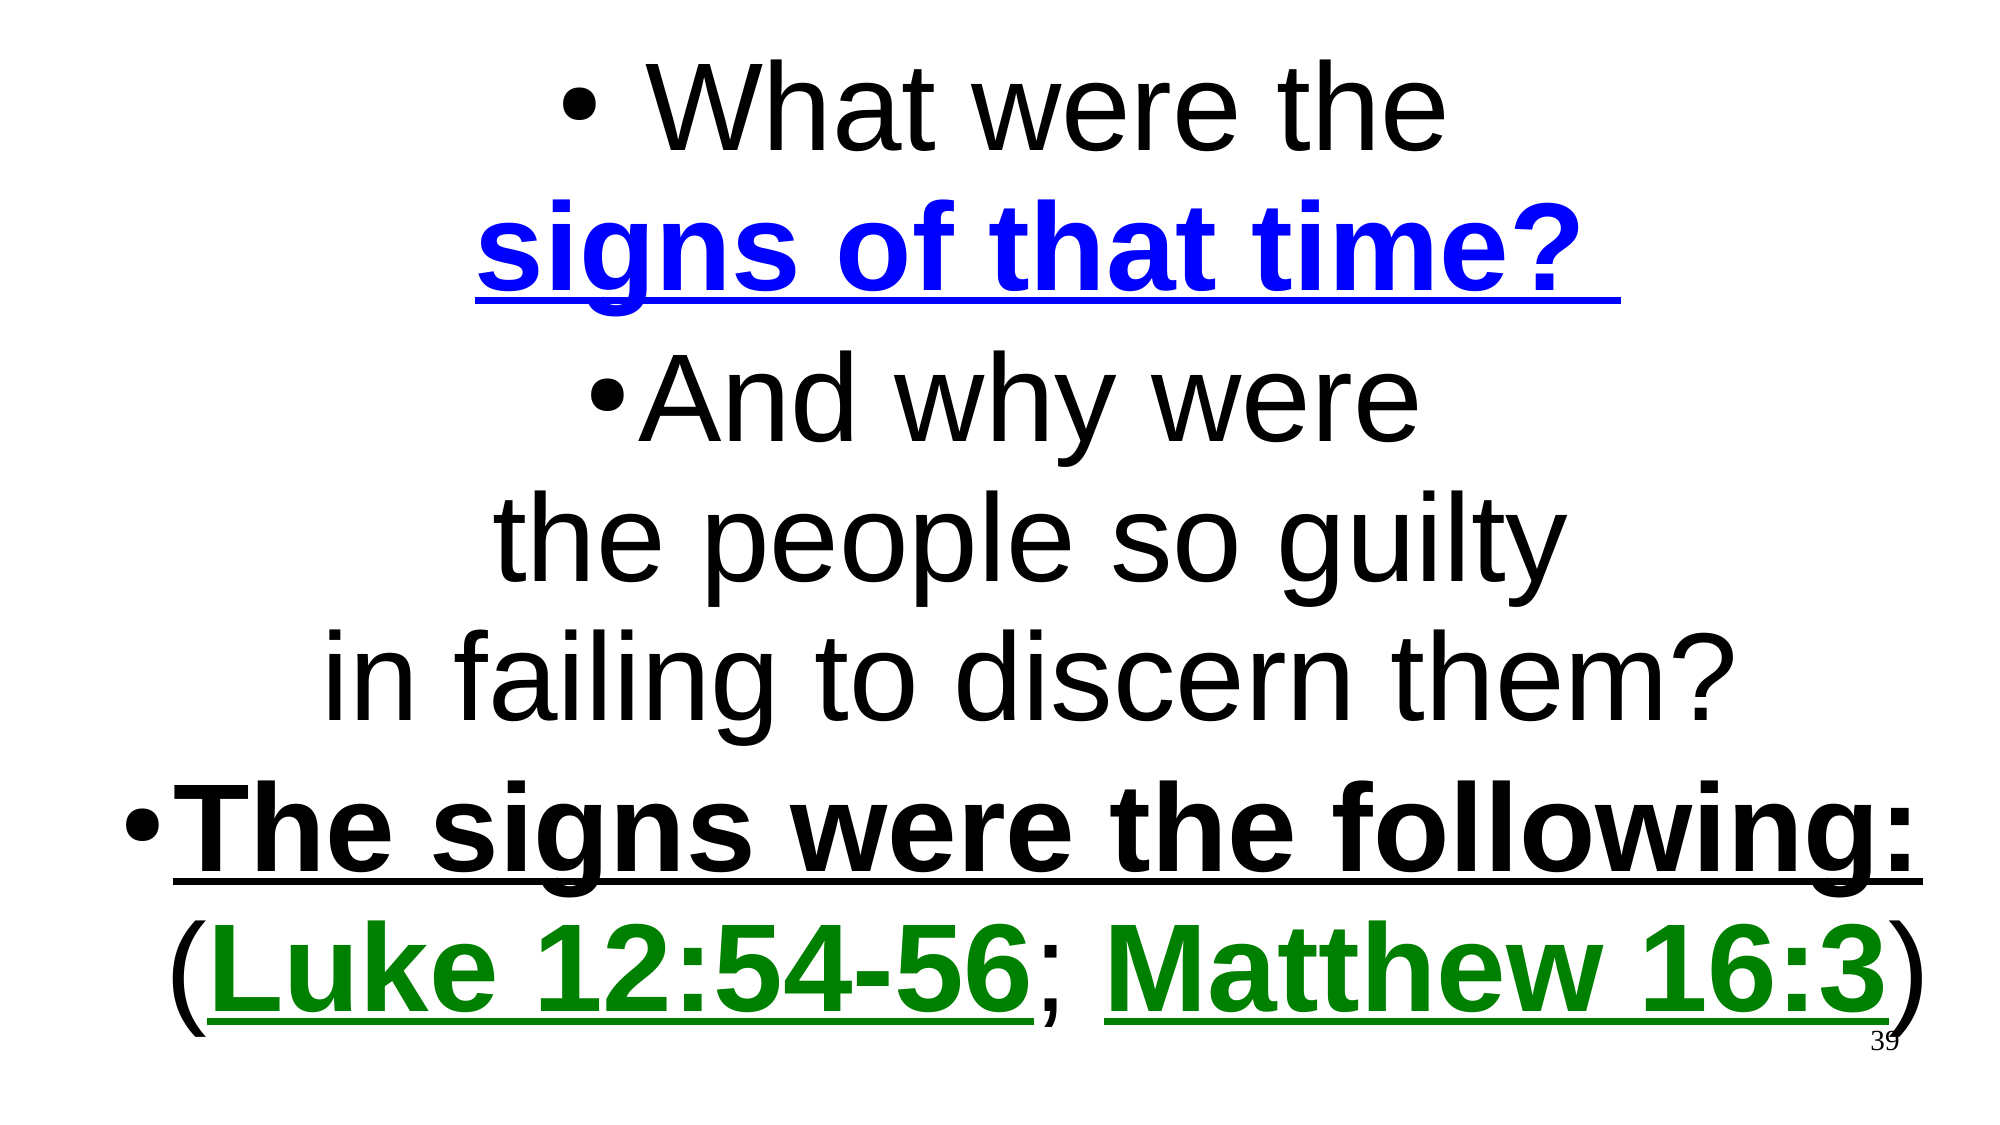

# What were the signs of that time?
And why were
the people so guilty
in failing to discern them?
The signs were the following:
(Luke 12:54-56; Matthew 16:3)
39